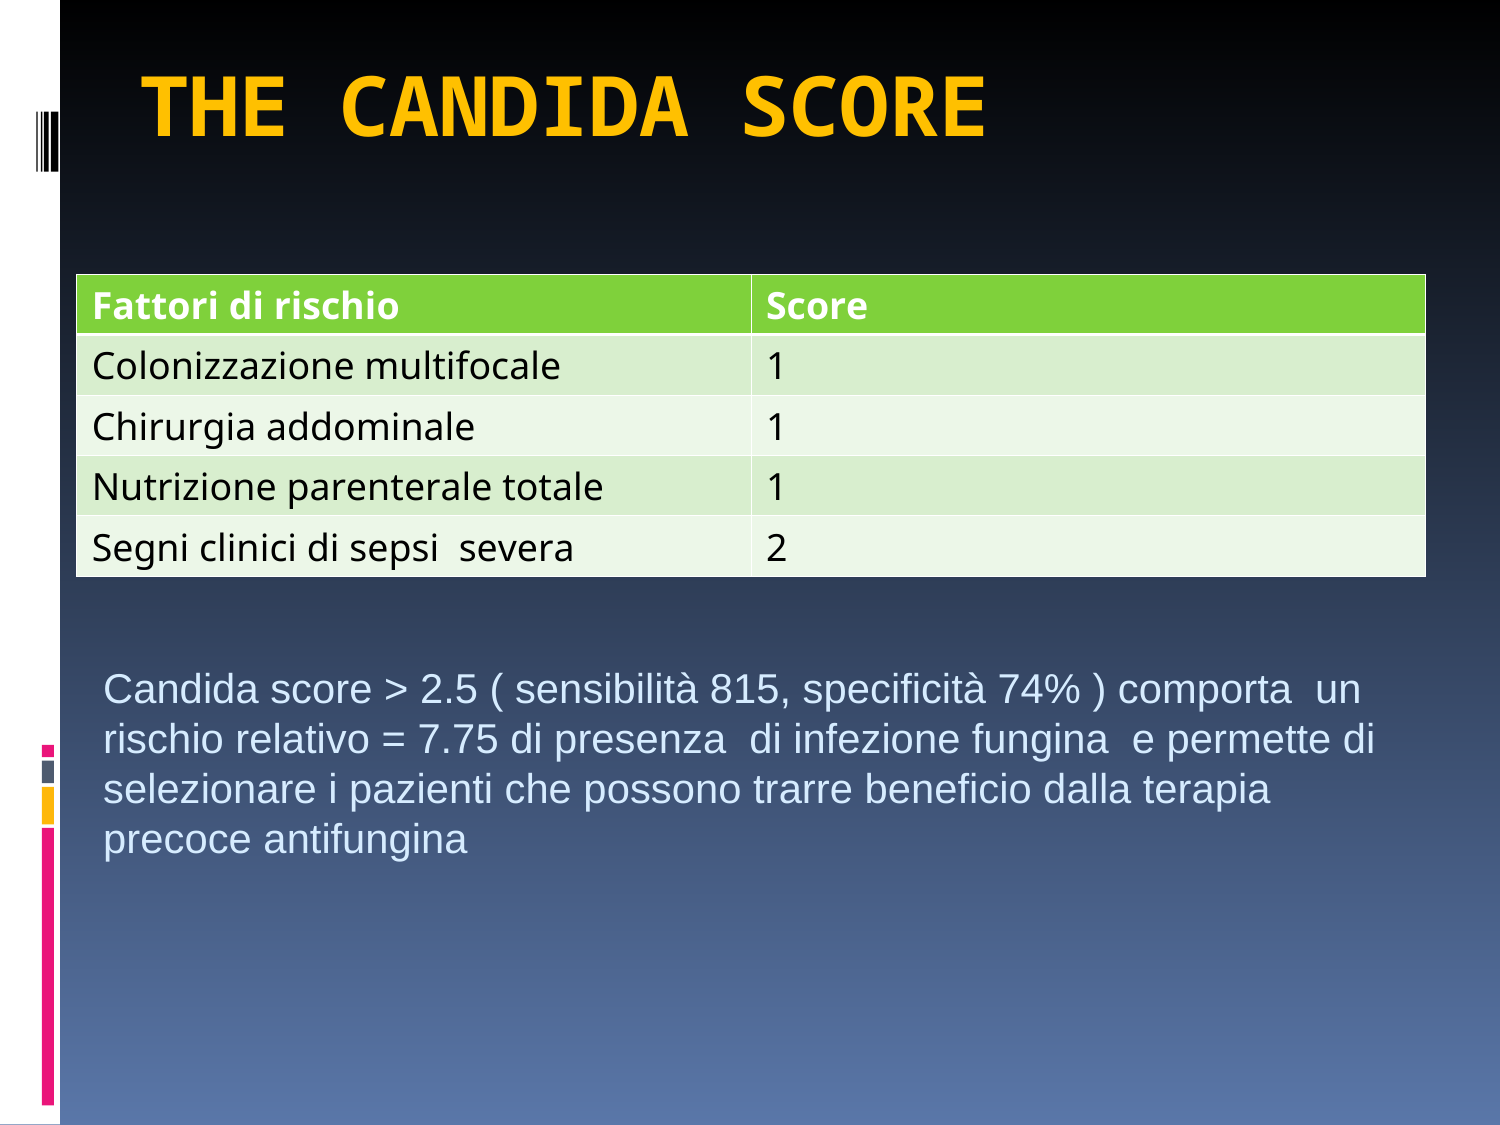

# THE CANDIDA SCORE
| Fattori di rischio | Score |
| --- | --- |
| Colonizzazione multifocale | 1 |
| Chirurgia addominale | 1 |
| Nutrizione parenterale totale | 1 |
| Segni clinici di sepsi severa | 2 |
Candida score > 2.5 ( sensibilità 815, specificità 74% ) comporta un rischio relativo = 7.75 di presenza di infezione fungina e permette di selezionare i pazienti che possono trarre beneficio dalla terapia precoce antifungina